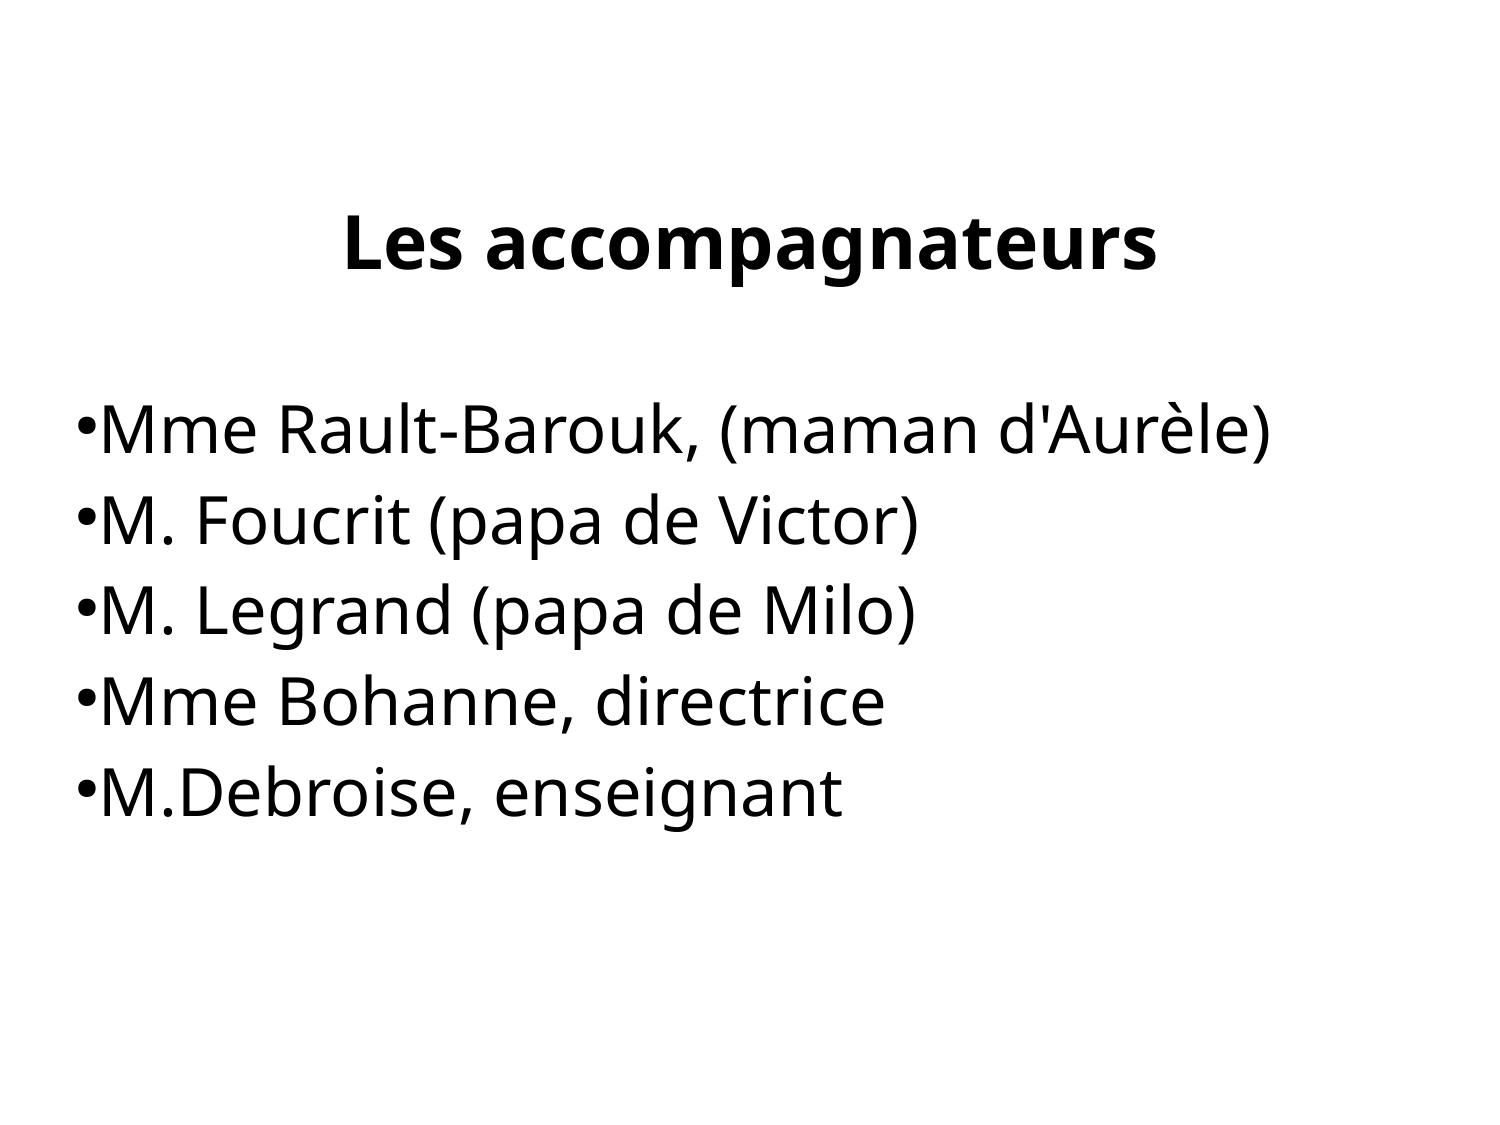

# Les accompagnateurs
Mme Rault-Barouk, (maman d'Aurèle)
M. Foucrit (papa de Victor)
M. Legrand (papa de Milo)
Mme Bohanne, directrice
M.Debroise, enseignant